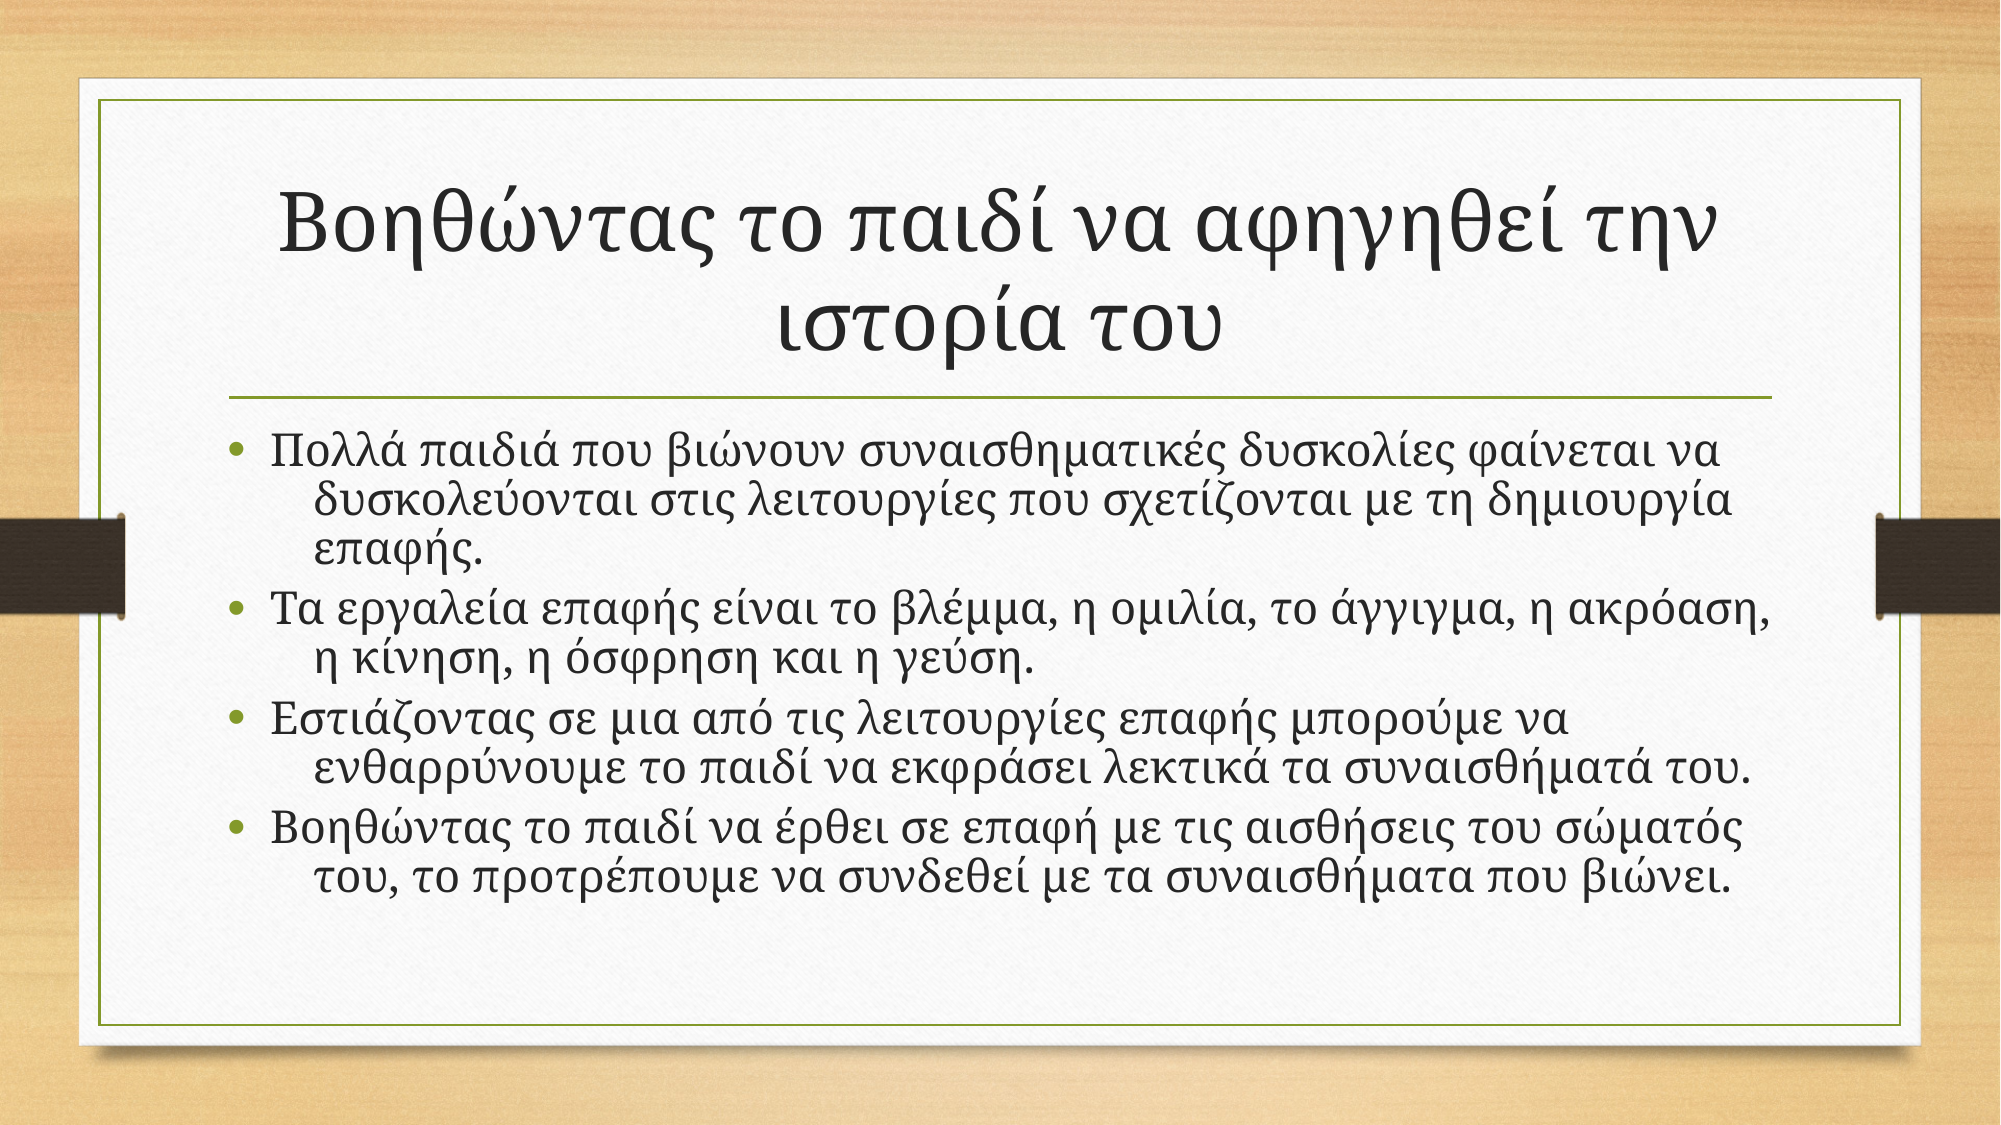

# Βοηθώντας το παιδί να αφηγηθεί την ιστορία του
Πολλά παιδιά που βιώνουν συναισθηματικές δυσκολίες φαίνεται να δυσκολεύονται στις λειτουργίες που σχετίζονται με τη δημιουργία επαφής.
Τα εργαλεία επαφής είναι το βλέμμα, η ομιλία, το άγγιγμα, η ακρόαση, η κίνηση, η όσφρηση και η γεύση.
Εστιάζοντας σε μια από τις λειτουργίες επαφής μπορούμε να ενθαρρύνουμε το παιδί να εκφράσει λεκτικά τα συναισθήματά του.
Βοηθώντας το παιδί να έρθει σε επαφή με τις αισθήσεις του σώματός του, το προτρέπουμε να συνδεθεί με τα συναισθήματα που βιώνει.